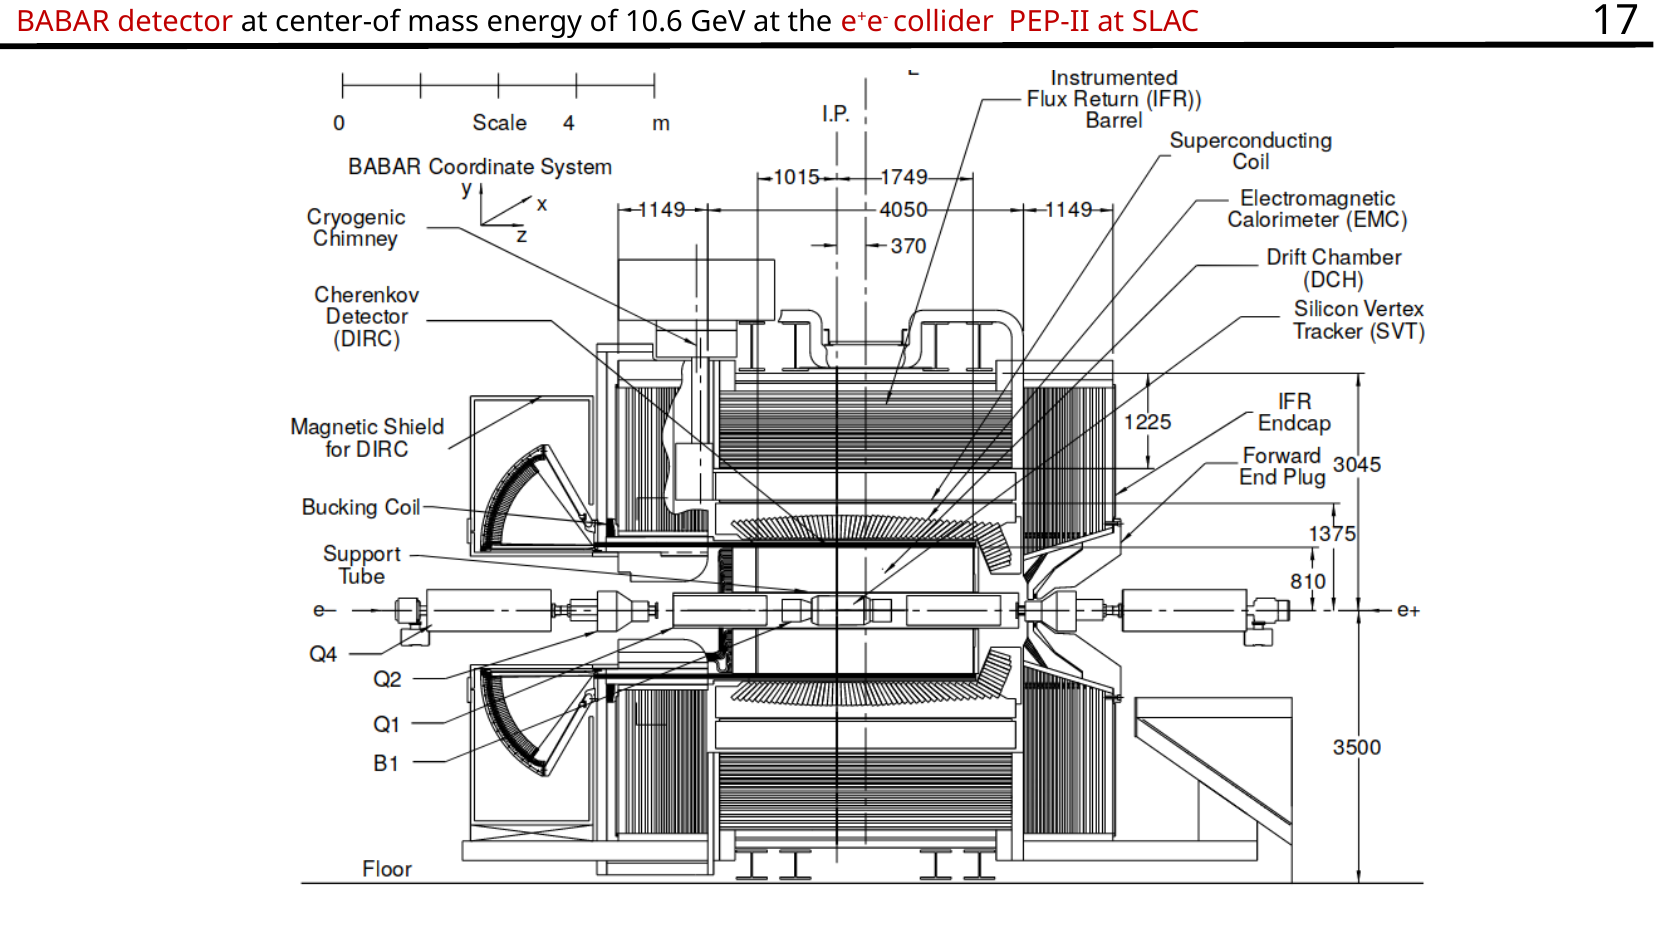

17
BABAR detector at center-of mass energy of 10.6 GeV at the e+e- collider PEP-II at SLAC